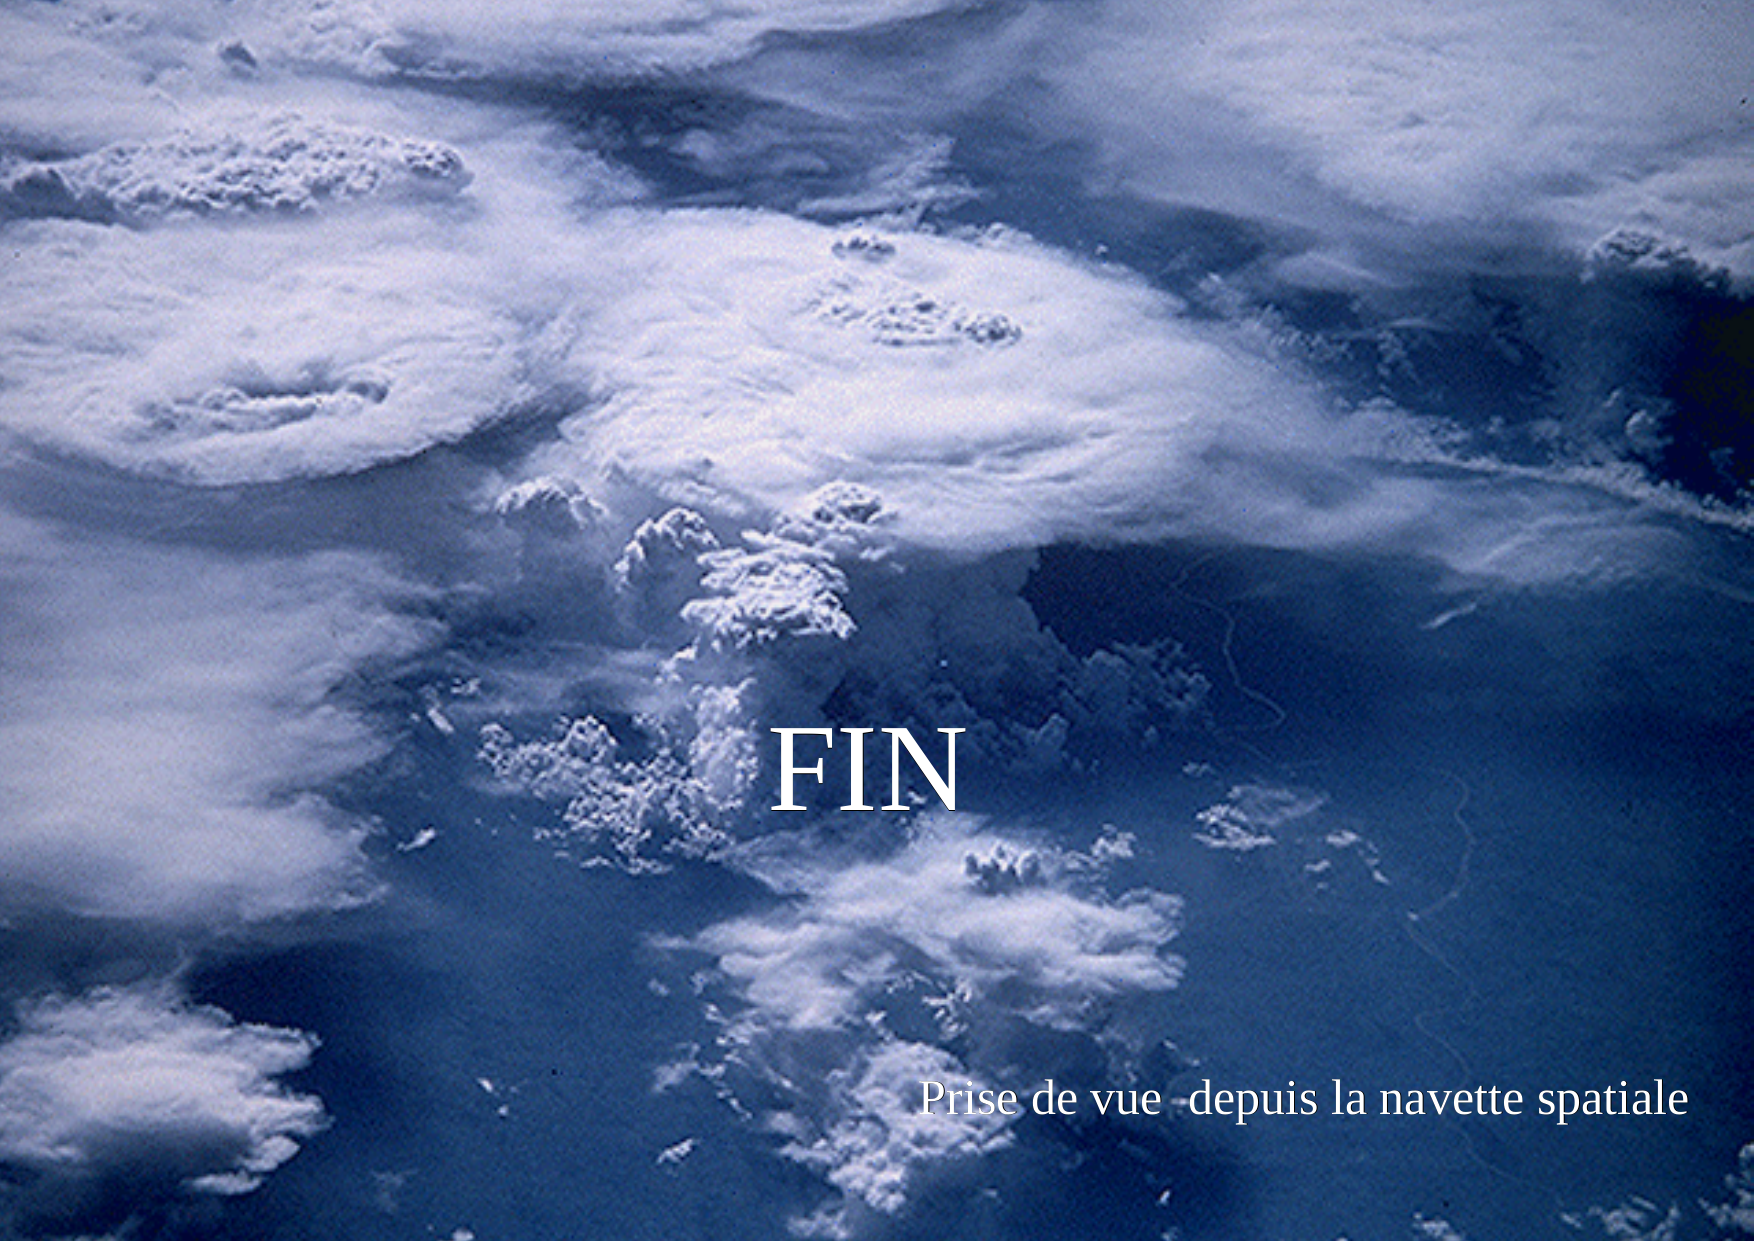

FIN
Prise de vue depuis la navette spatiale